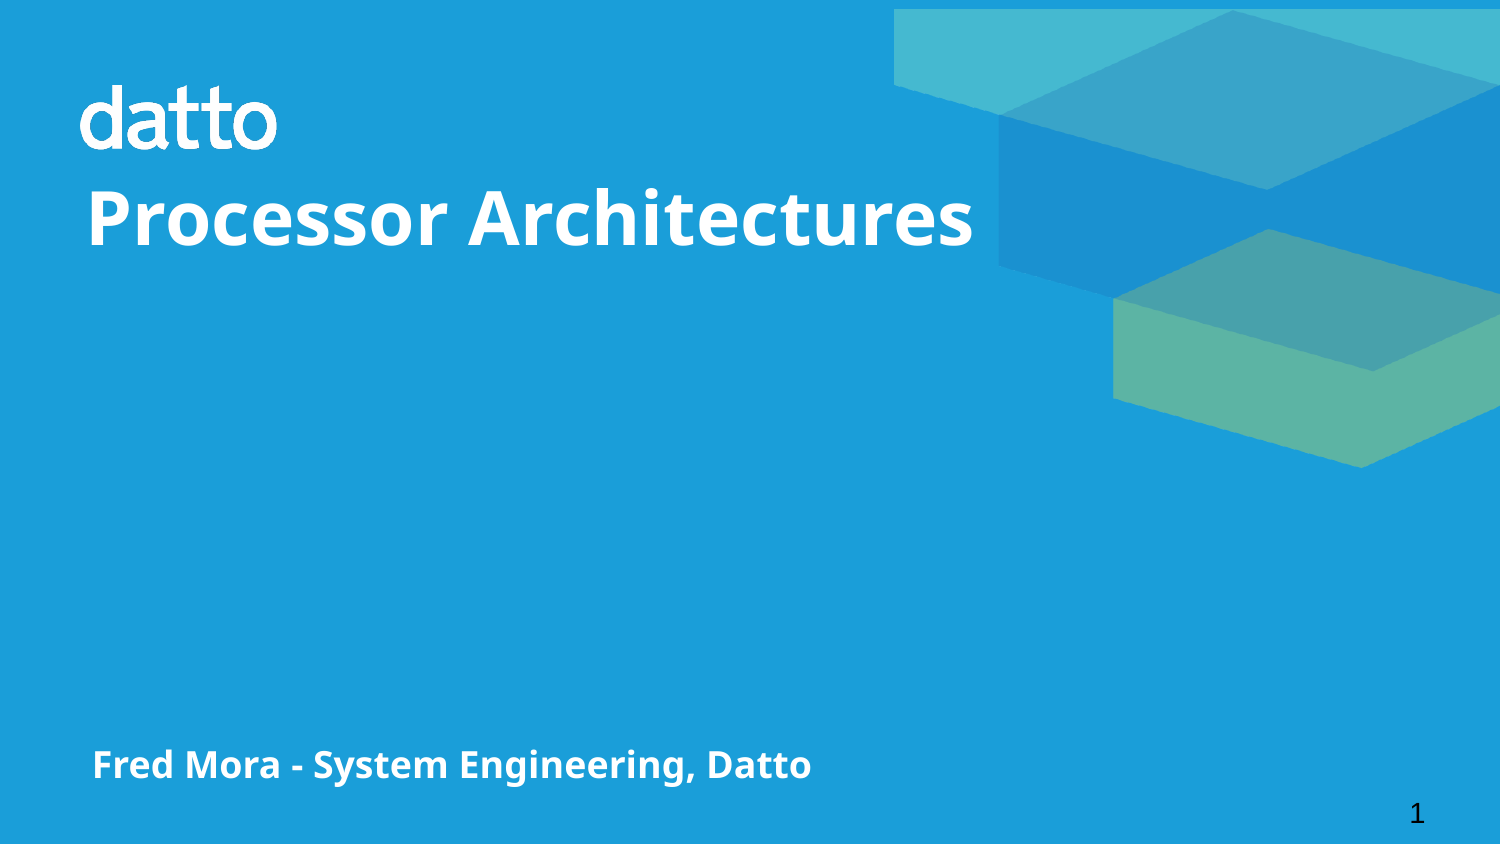

# Processor Architectures
Fred Mora - System Engineering, Datto